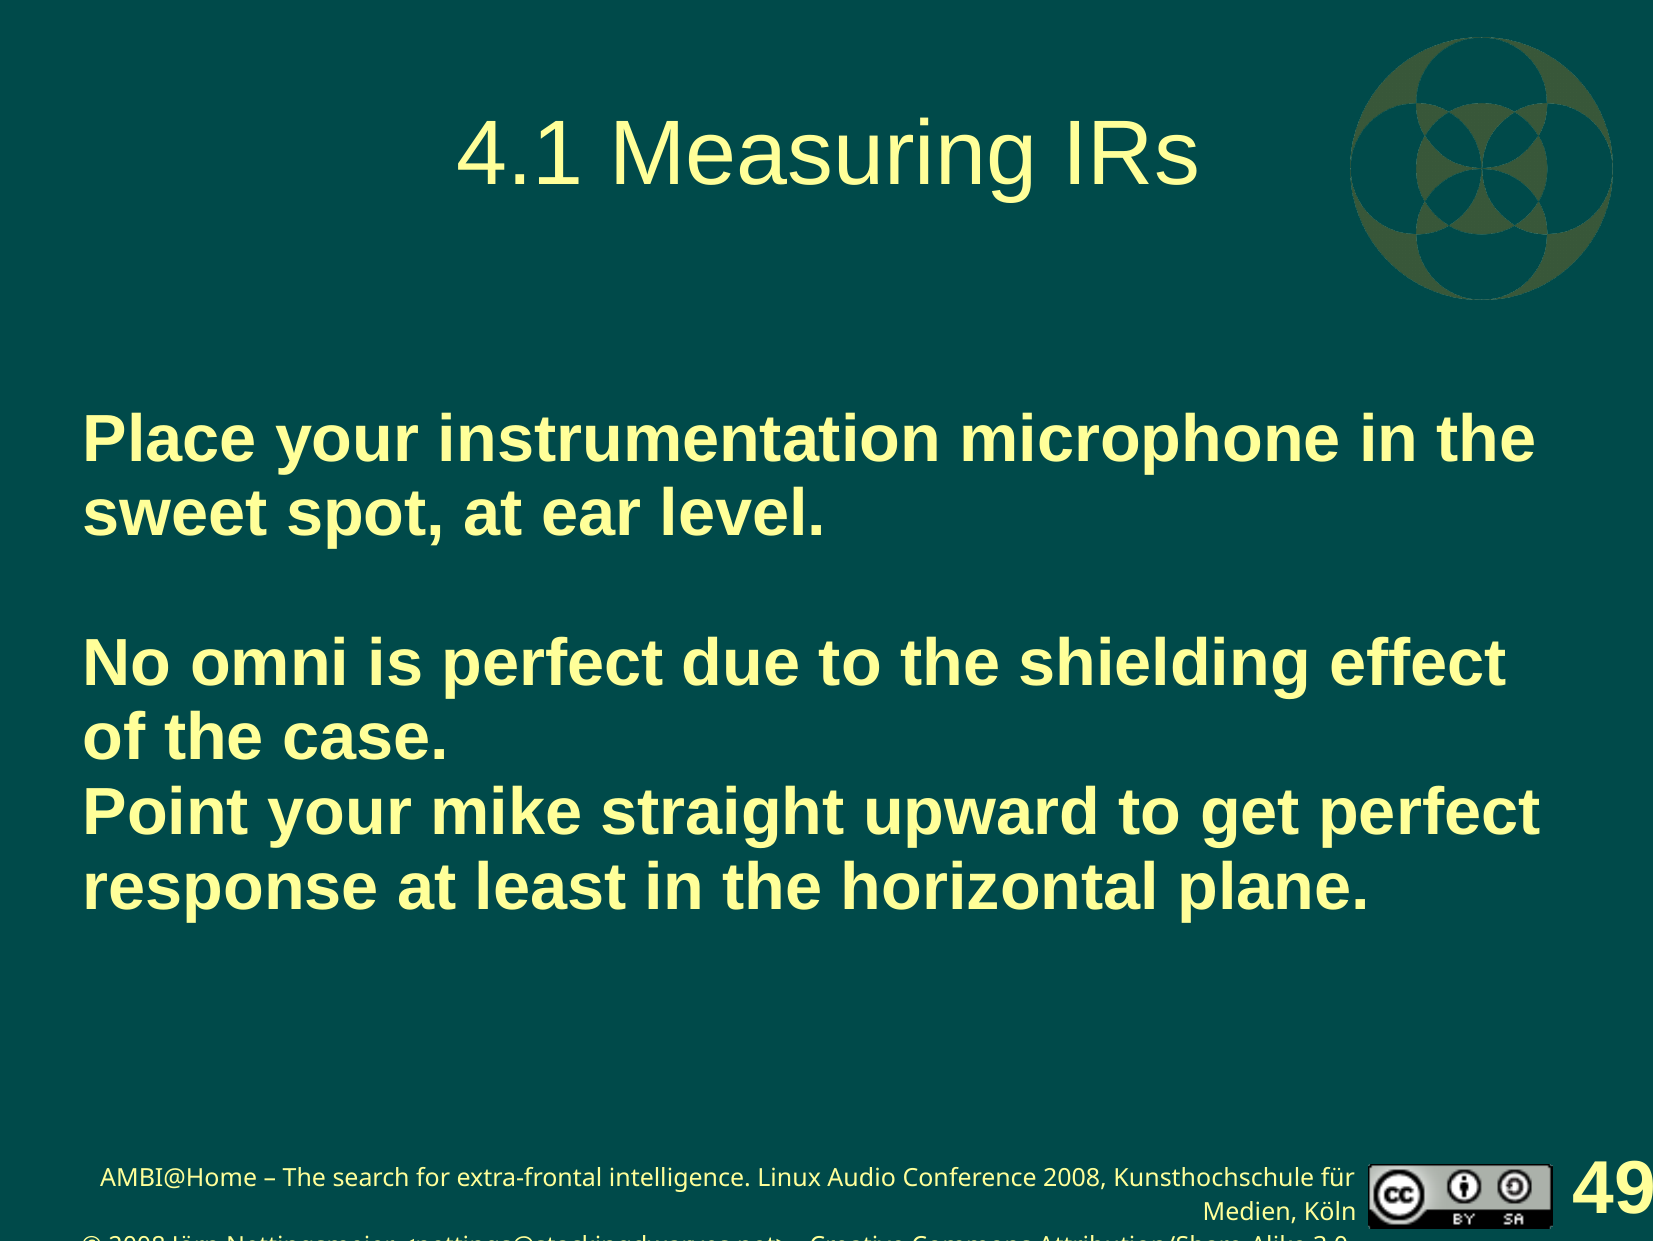

# 4.1 Measuring IRs
Place your instrumentation microphone in the sweet spot, at ear level.
No omni is perfect due to the shielding effect of the case.
Point your mike straight upward to get perfect response at least in the horizontal plane.